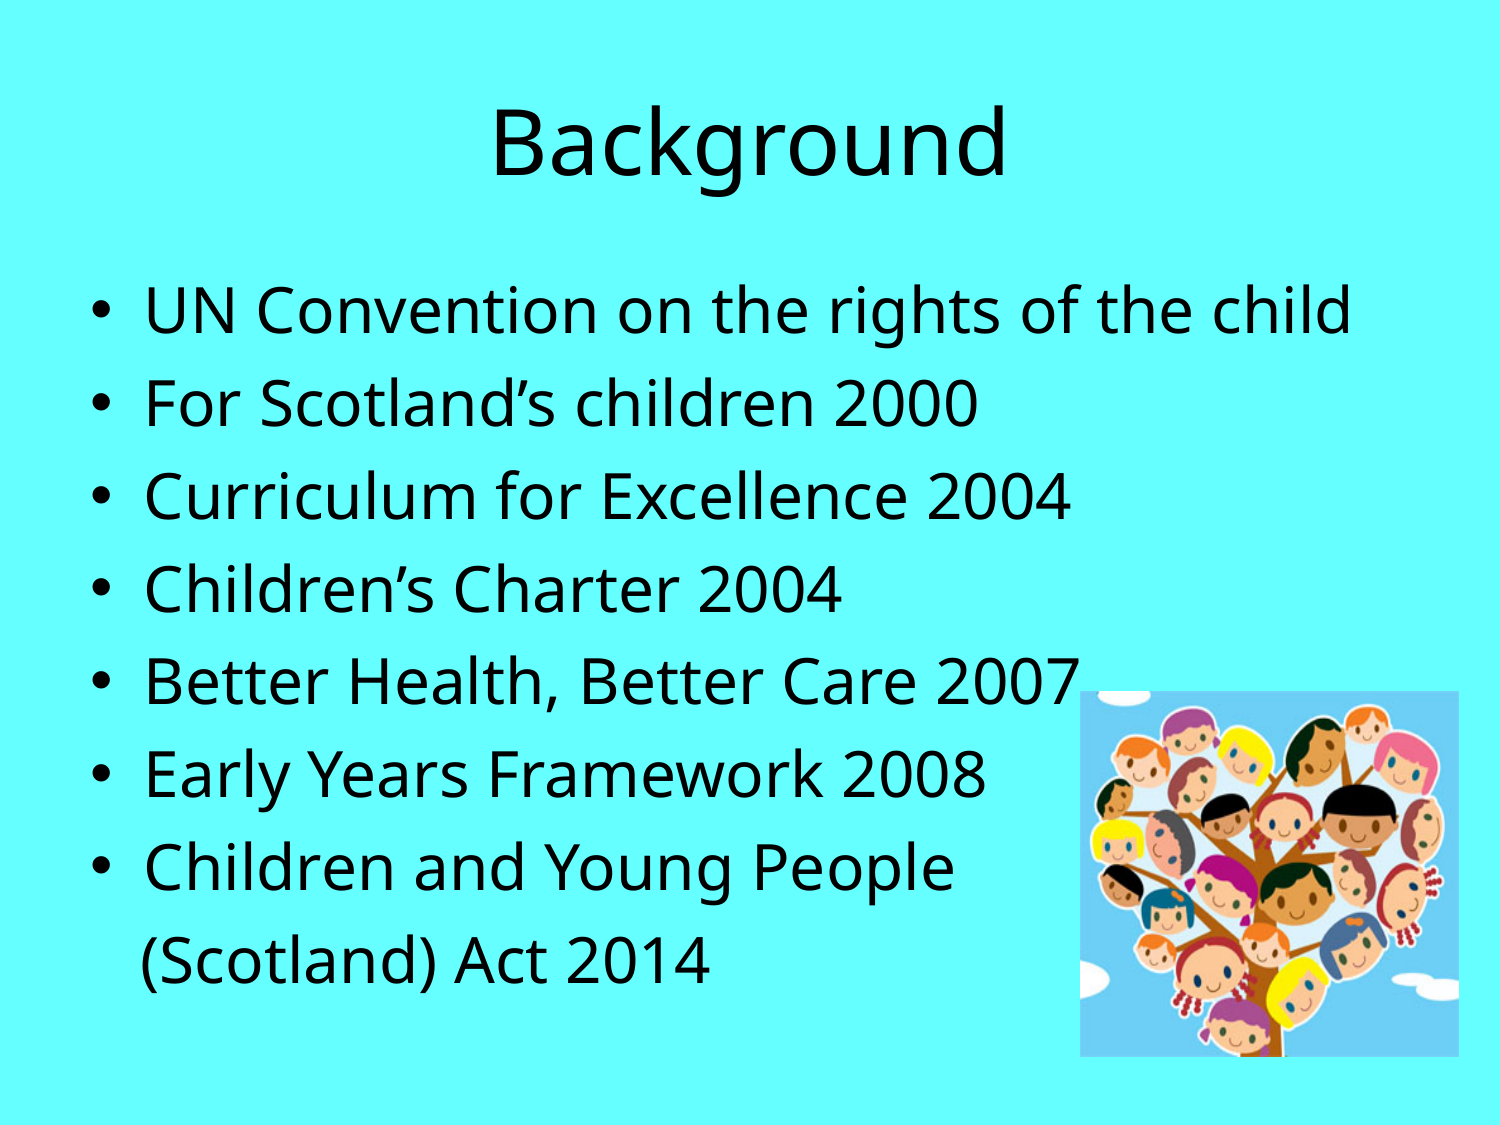

# Background
UN Convention on the rights of the child
For Scotland’s children 2000
Curriculum for Excellence 2004
Children’s Charter 2004
Better Health, Better Care 2007
Early Years Framework 2008
Children and Young People
 (Scotland) Act 2014